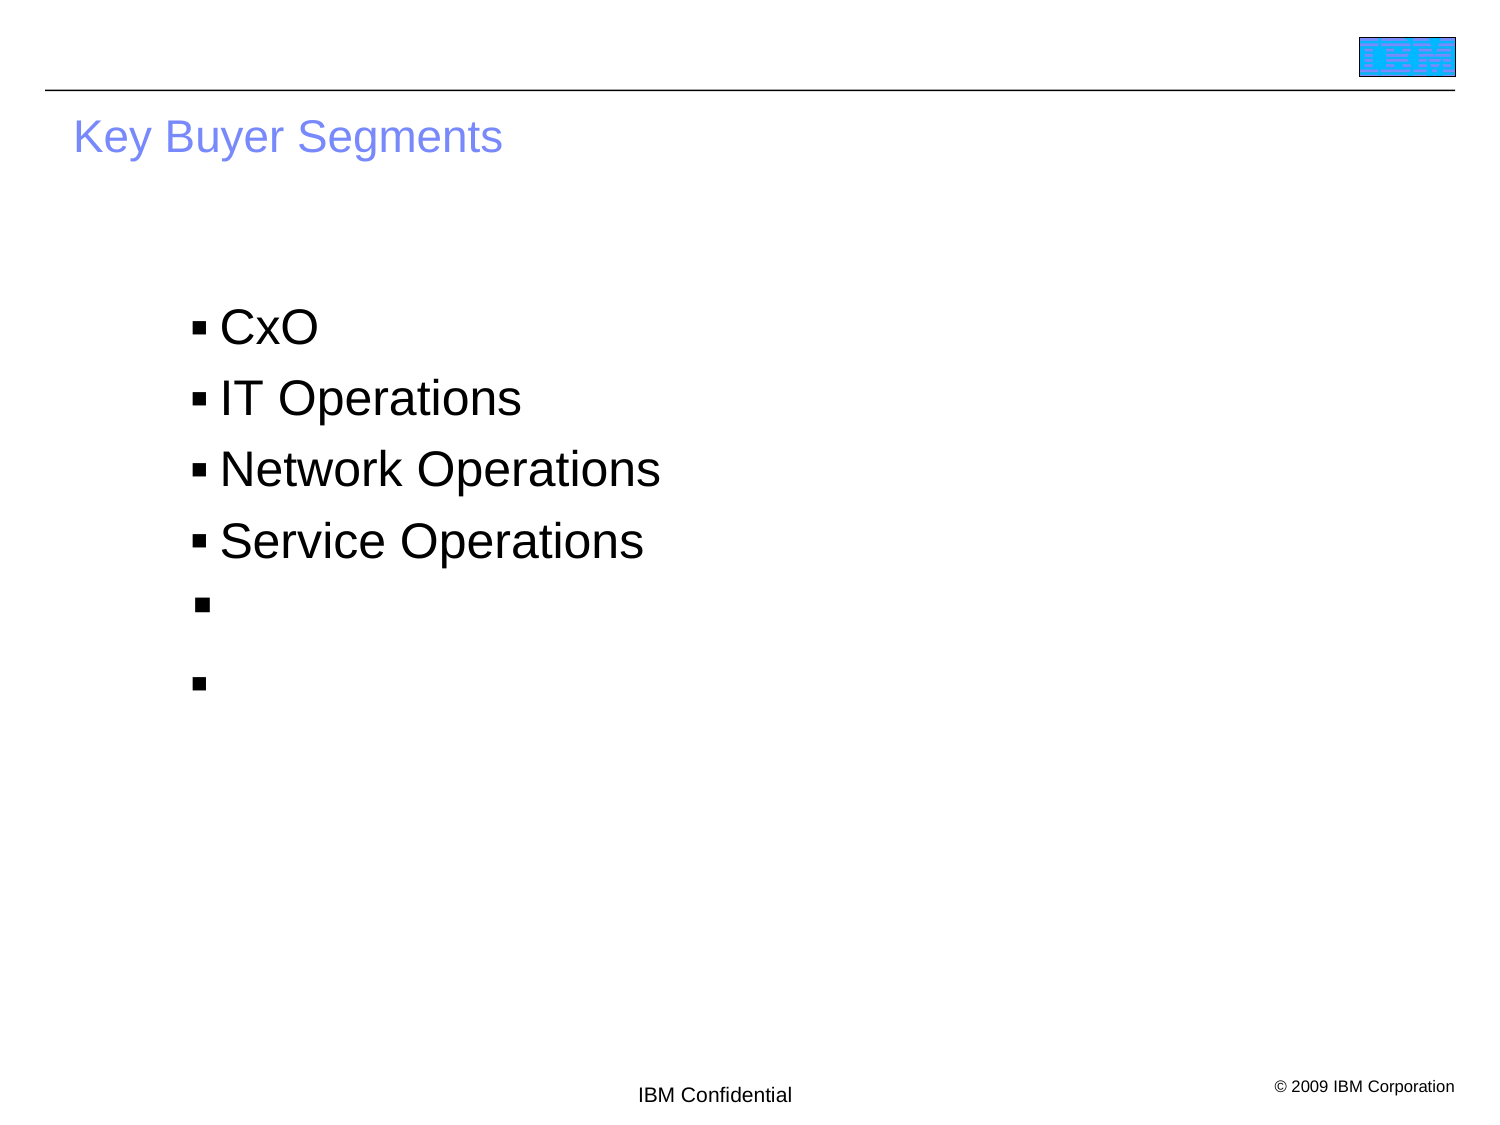

# Key Buyer Segments
CxO
IT Operations
Network Operations
Service Operations